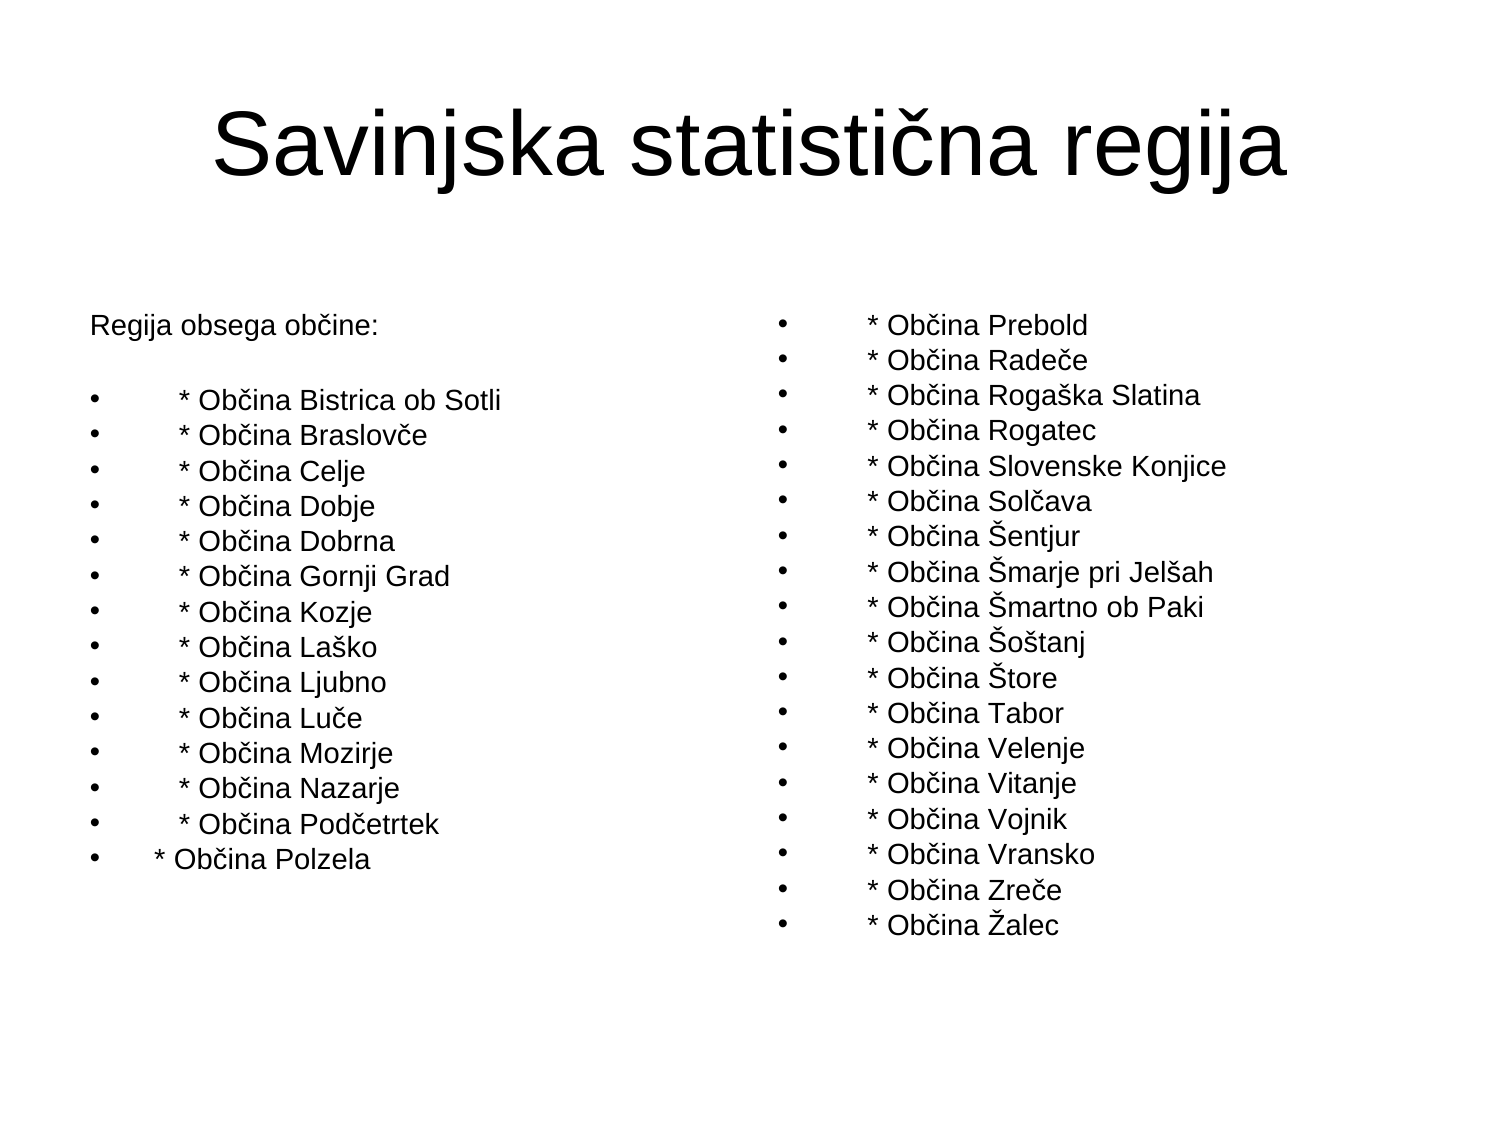

# Savinjska statistična regija
Regija obsega občine:
 * Občina Bistrica ob Sotli
 * Občina Braslovče
 * Občina Celje
 * Občina Dobje
 * Občina Dobrna
 * Občina Gornji Grad
 * Občina Kozje
 * Občina Laško
 * Občina Ljubno
 * Občina Luče
 * Občina Mozirje
 * Občina Nazarje
 * Občina Podčetrtek
 * Občina Polzela
 * Občina Prebold
 * Občina Radeče
 * Občina Rogaška Slatina
 * Občina Rogatec
 * Občina Slovenske Konjice
 * Občina Solčava
 * Občina Šentjur
 * Občina Šmarje pri Jelšah
 * Občina Šmartno ob Paki
 * Občina Šoštanj
 * Občina Štore
 * Občina Tabor
 * Občina Velenje
 * Občina Vitanje
 * Občina Vojnik
 * Občina Vransko
 * Občina Zreče
 * Občina Žalec